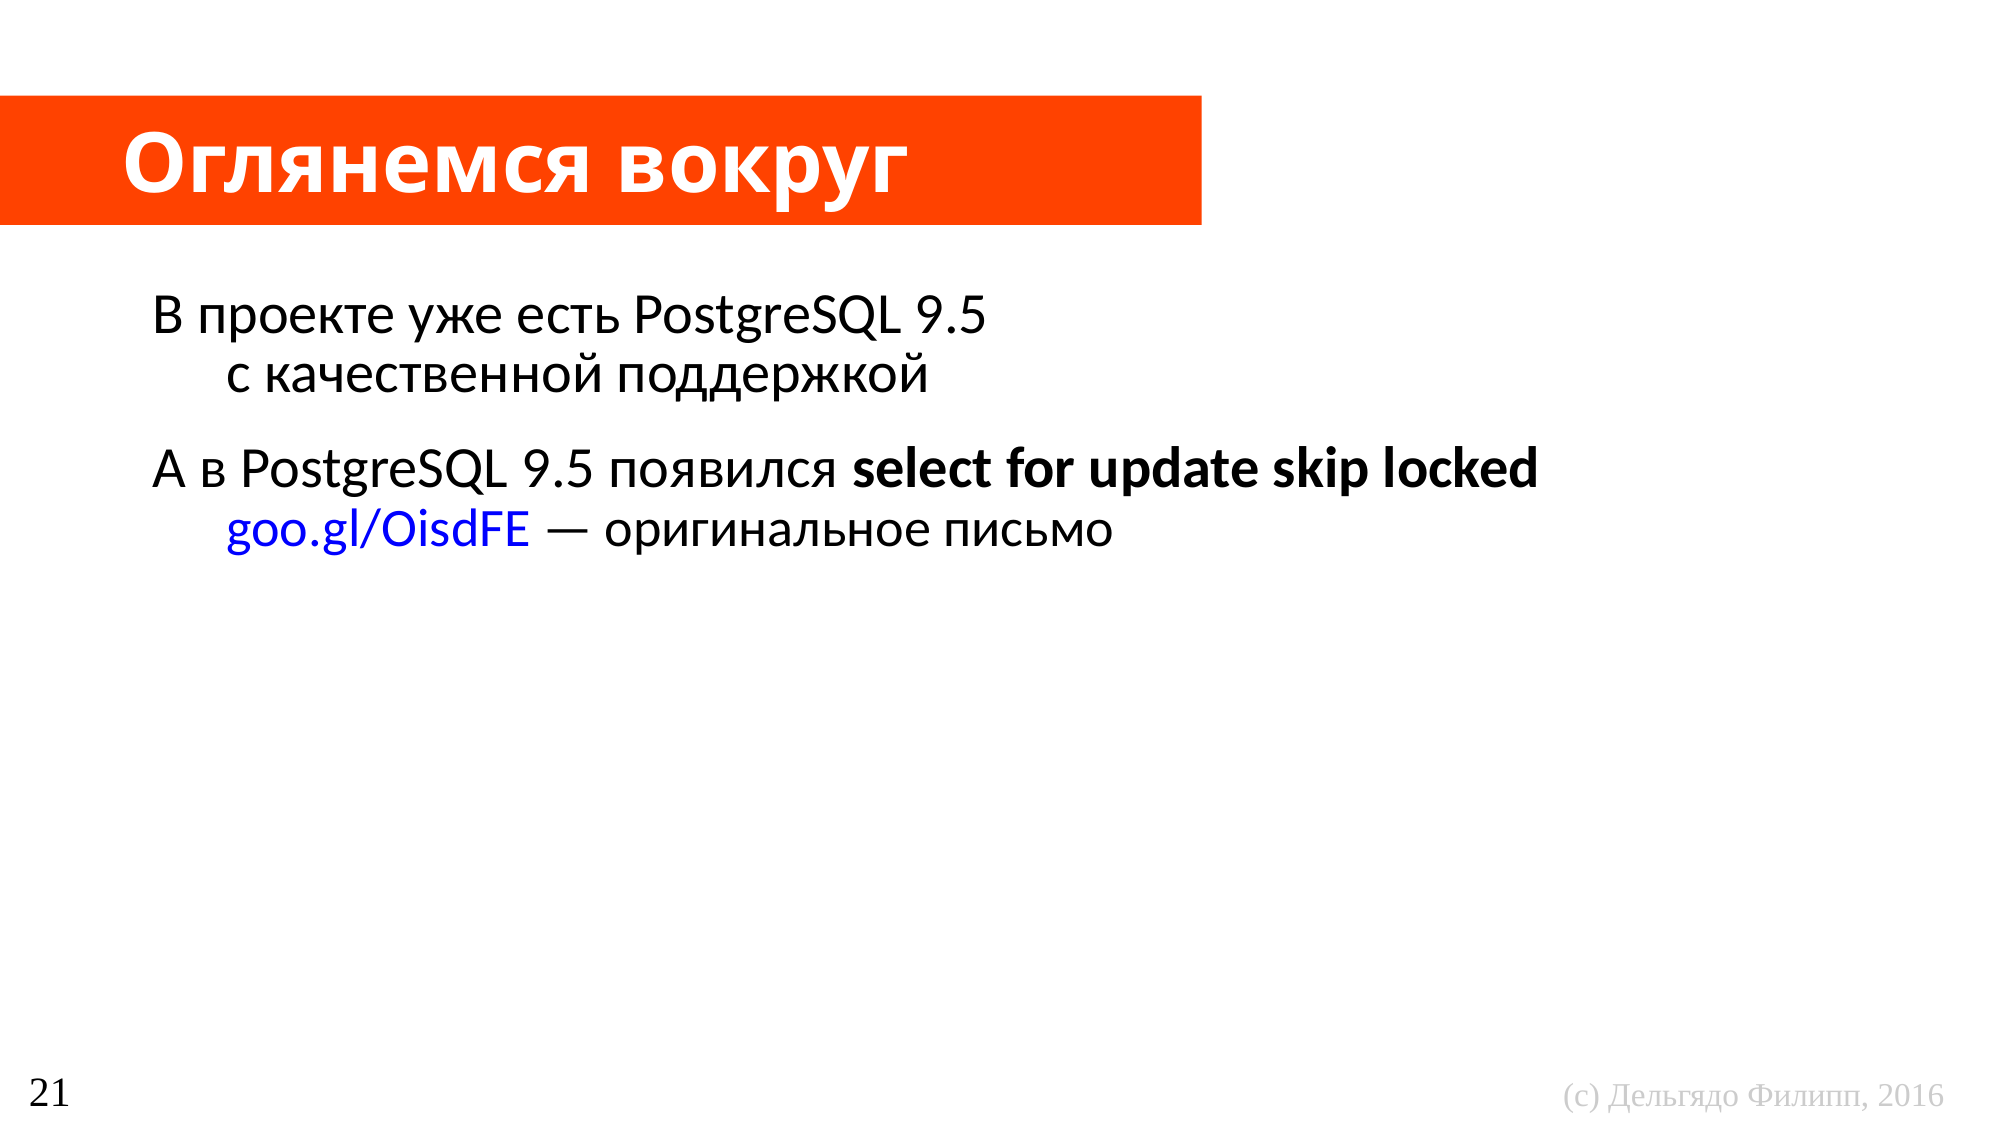

# Оглянемся вокруг
В проекте уже есть PostgreSQL 9.5
	с качественной поддержкой
А в PostgreSQL 9.5 появился select for update skip locked
	goo.gl/OisdFE — оригинальное письмо
21
(c) Дельгядо Филипп, 2016